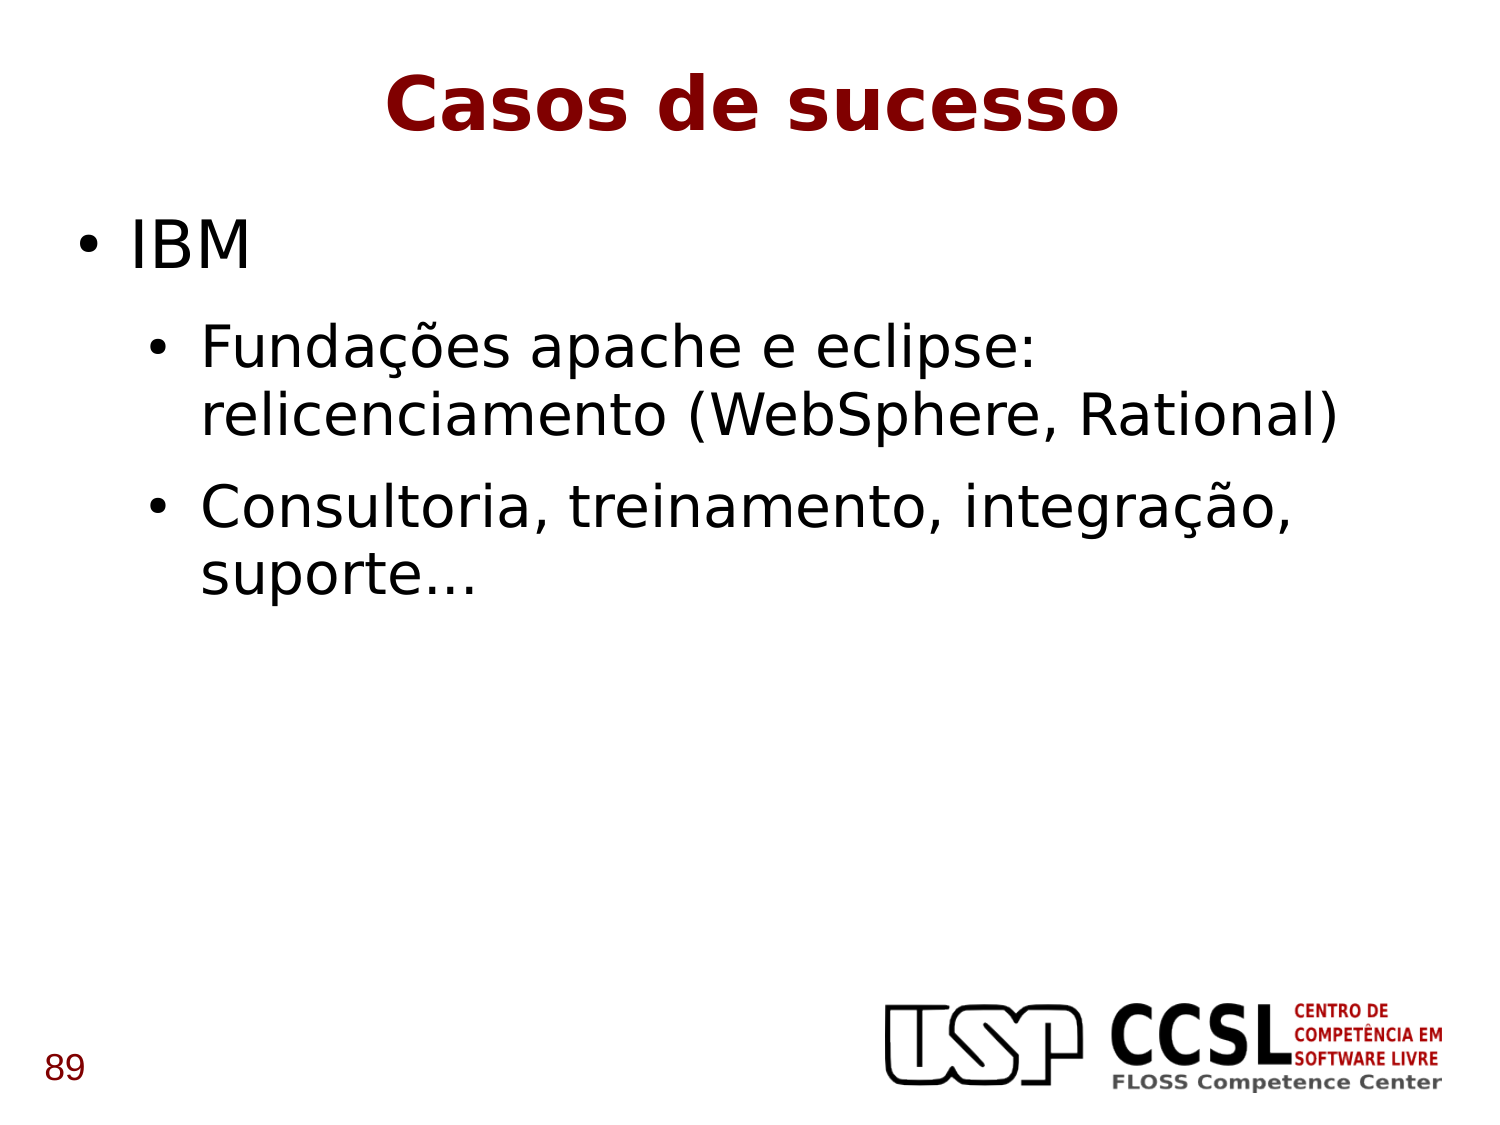

# Casos de sucesso
IBM
Fundações apache e eclipse: relicenciamento (WebSphere, Rational)
Consultoria, treinamento, integração, suporte...